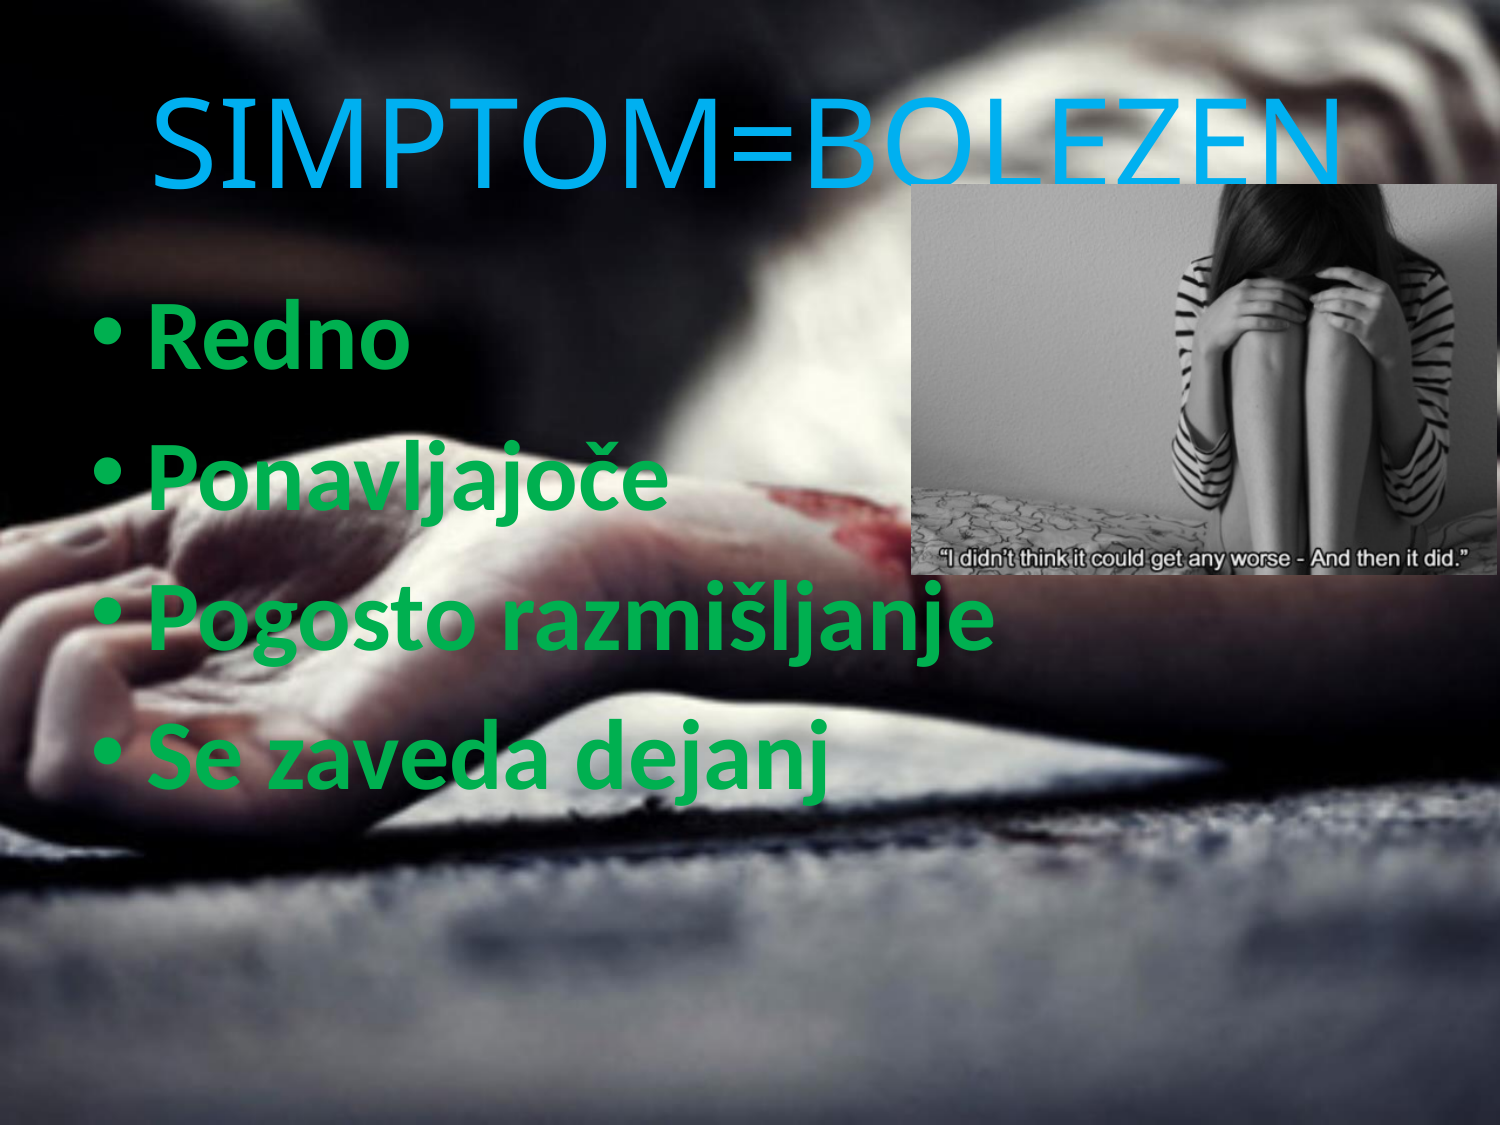

# SIMPTOM=BOLEZEN
Redno
Ponavljajoče
Pogosto razmišljanje
Se zaveda dejanj